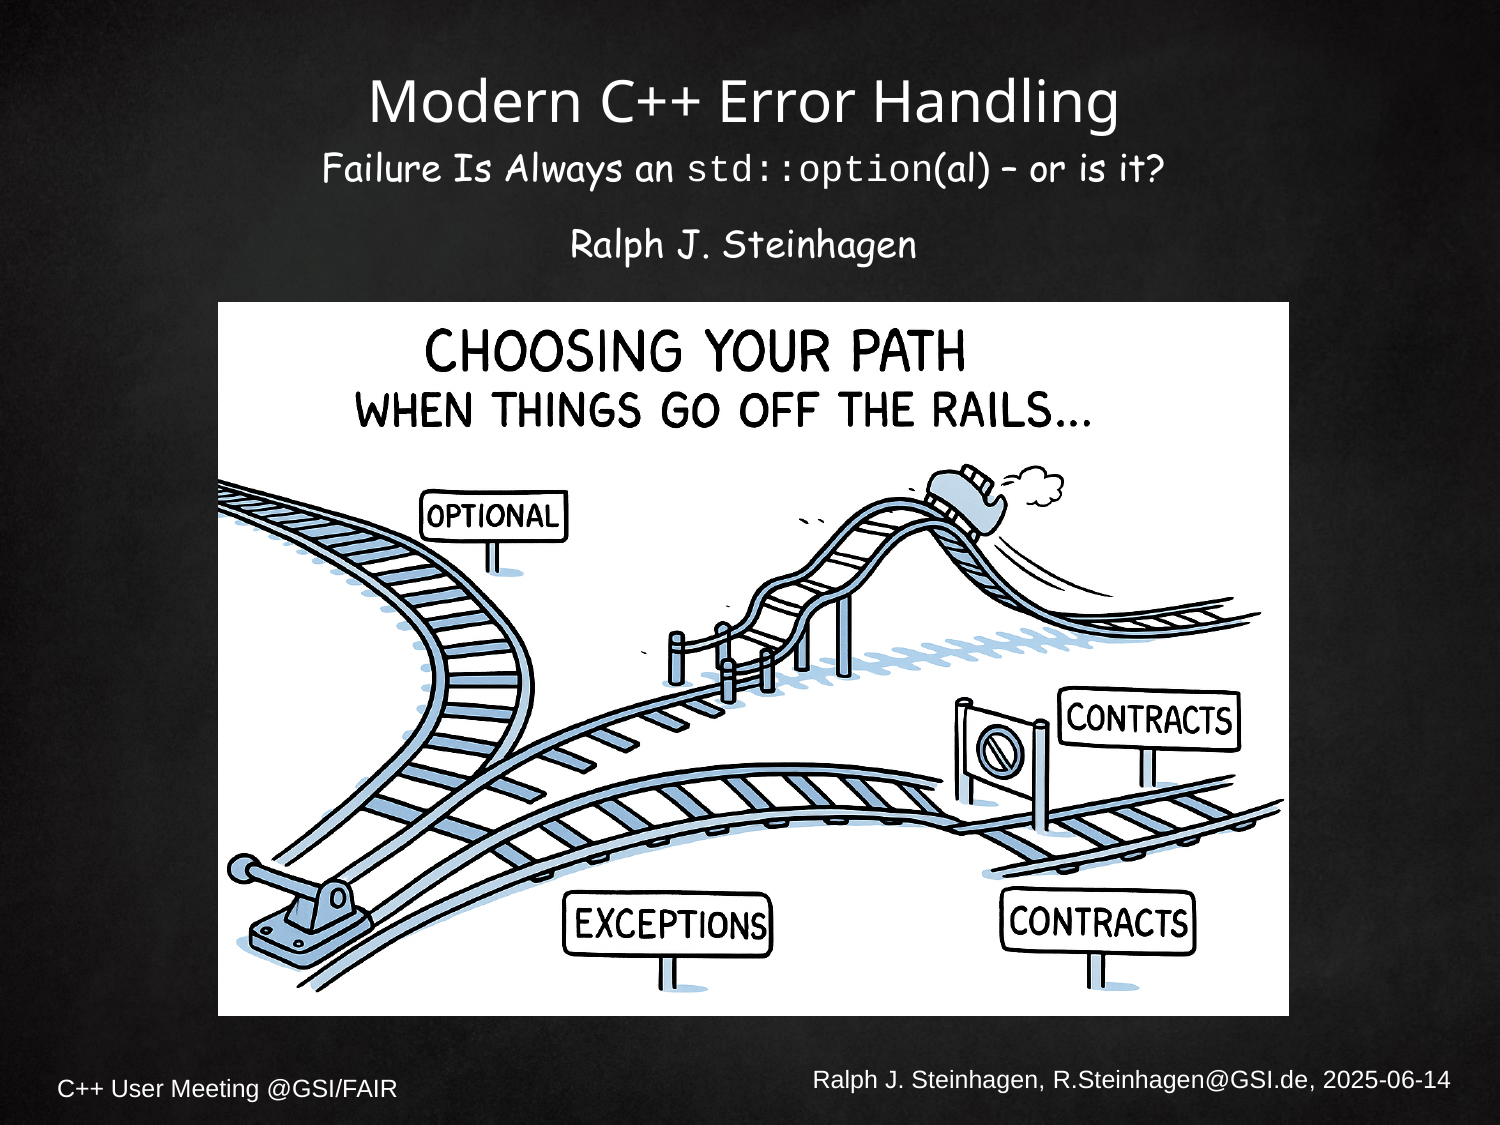

Modern C++ Error Handling
Failure Is Always an std::option(al) – or is it?
Ralph J. Steinhagen
Ralph J. Steinhagen, R.Steinhagen@GSI.de, 2025-06-14
C++ User Meeting @GSI/FAIR